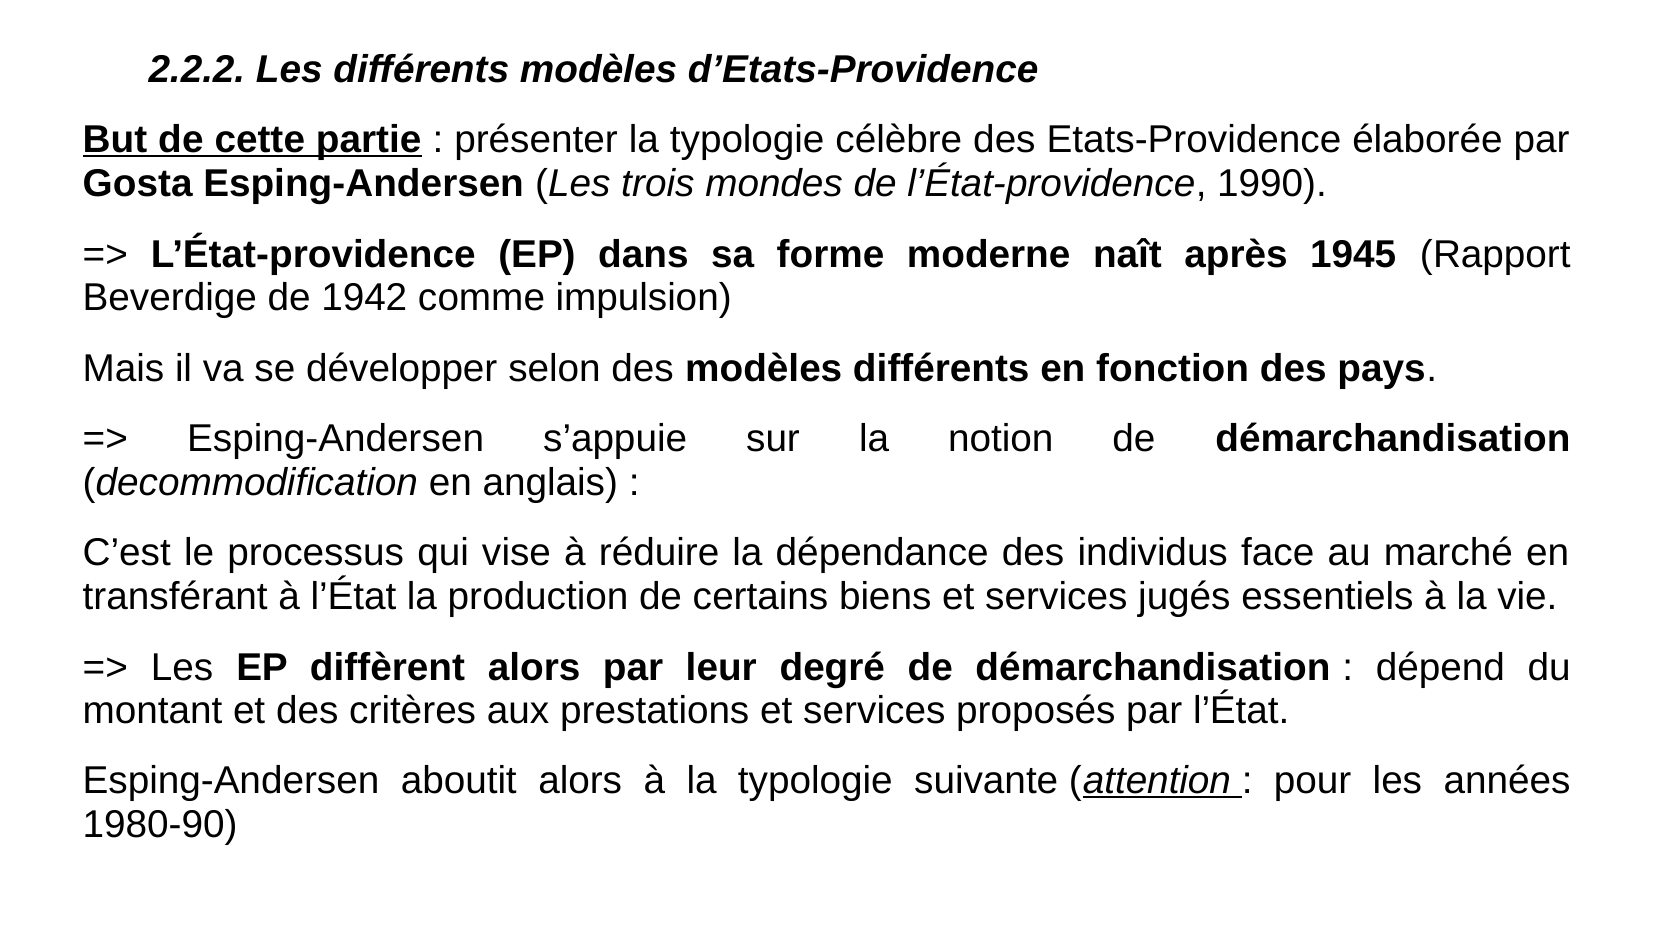

# 2.2.2. Les différents modèles d’Etats-Providence
But de cette partie : présenter la typologie célèbre des Etats-Providence élaborée par Gosta Esping-Andersen (Les trois mondes de l’État-providence, 1990).
=> L’État-providence (EP) dans sa forme moderne naît après 1945 (Rapport Beverdige de 1942 comme impulsion)
Mais il va se développer selon des modèles différents en fonction des pays.
=> Esping-Andersen s’appuie sur la notion de démarchandisation (decommodification en anglais) :
C’est le processus qui vise à réduire la dépendance des individus face au marché en transférant à l’État la production de certains biens et services jugés essentiels à la vie.
=> Les EP diffèrent alors par leur degré de démarchandisation : dépend du montant et des critères aux prestations et services proposés par l’État.
Esping-Andersen aboutit alors à la typologie suivante (attention : pour les années 1980-90)